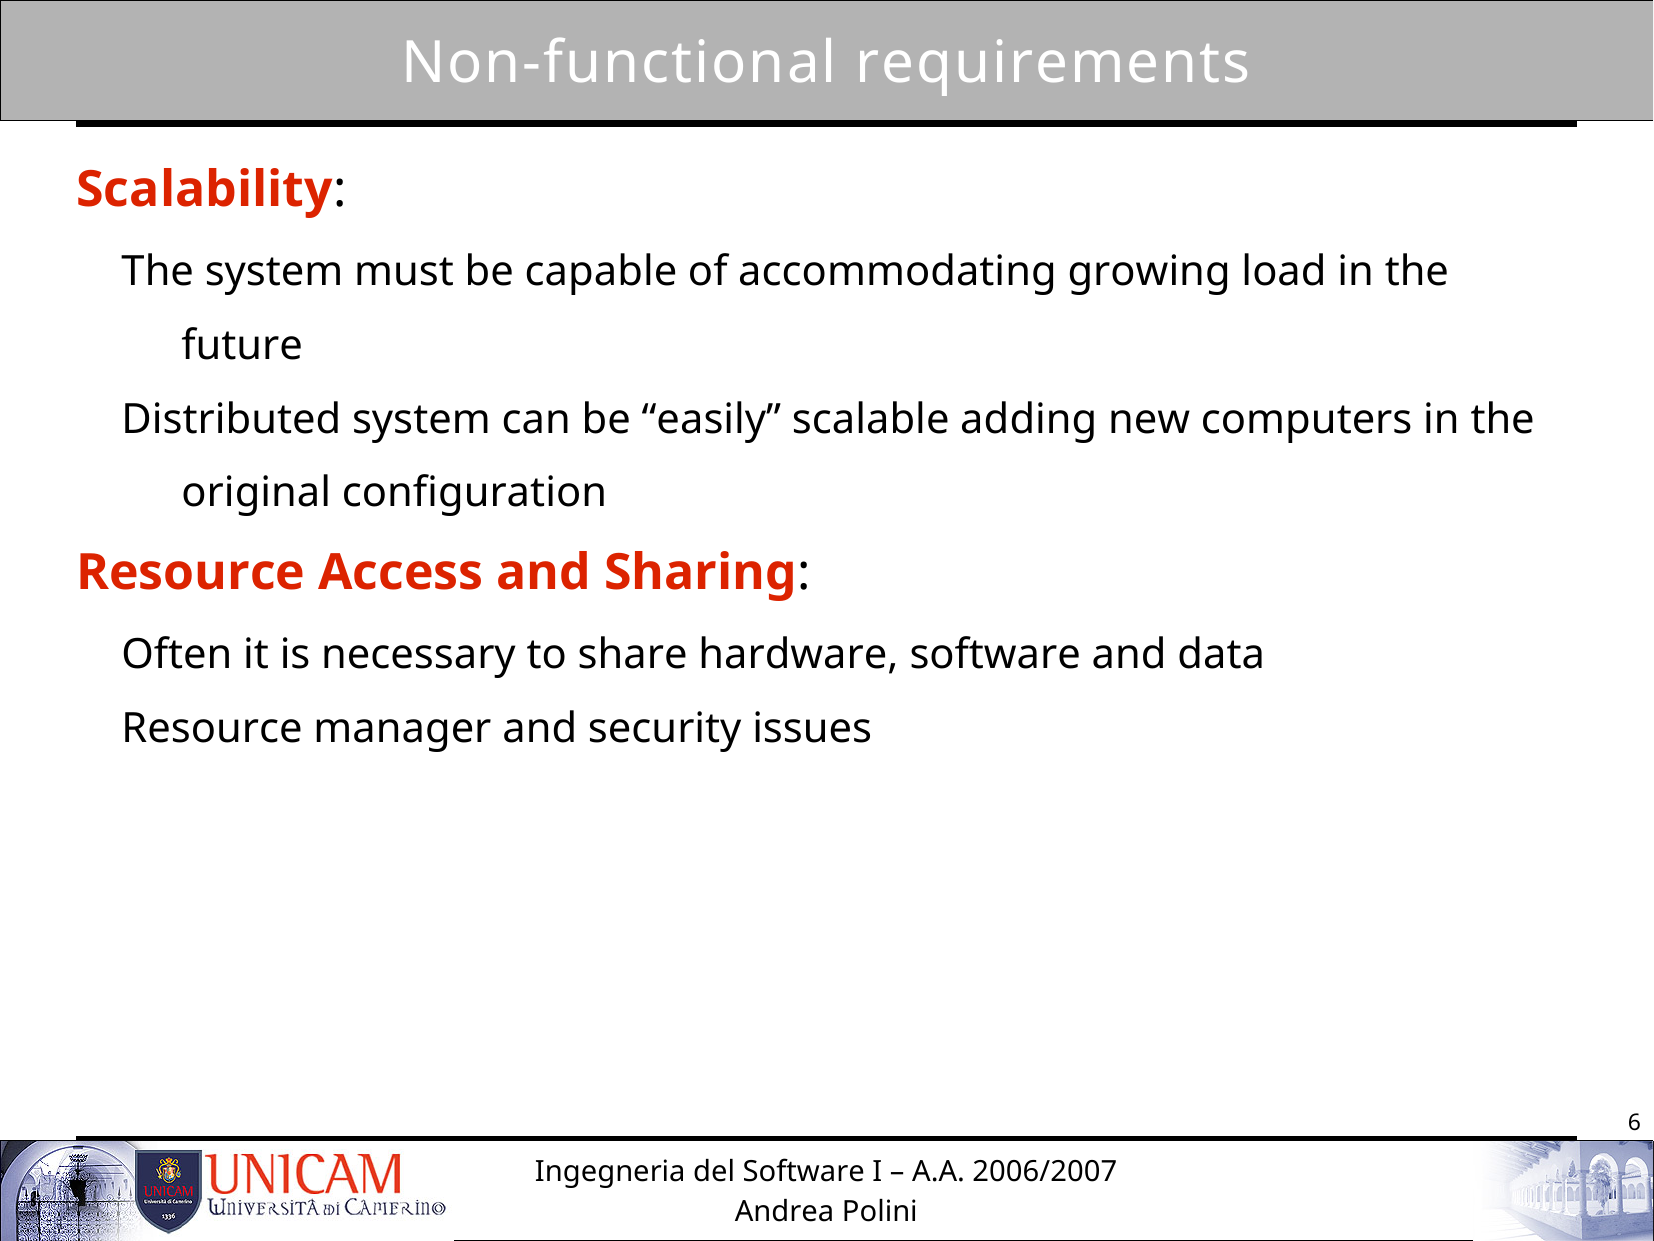

# Non-functional requirements
Scalability:
The system must be capable of accommodating growing load in the future
Distributed system can be “easily” scalable adding new computers in the original configuration
Resource Access and Sharing:
Often it is necessary to share hardware, software and data
Resource manager and security issues
6